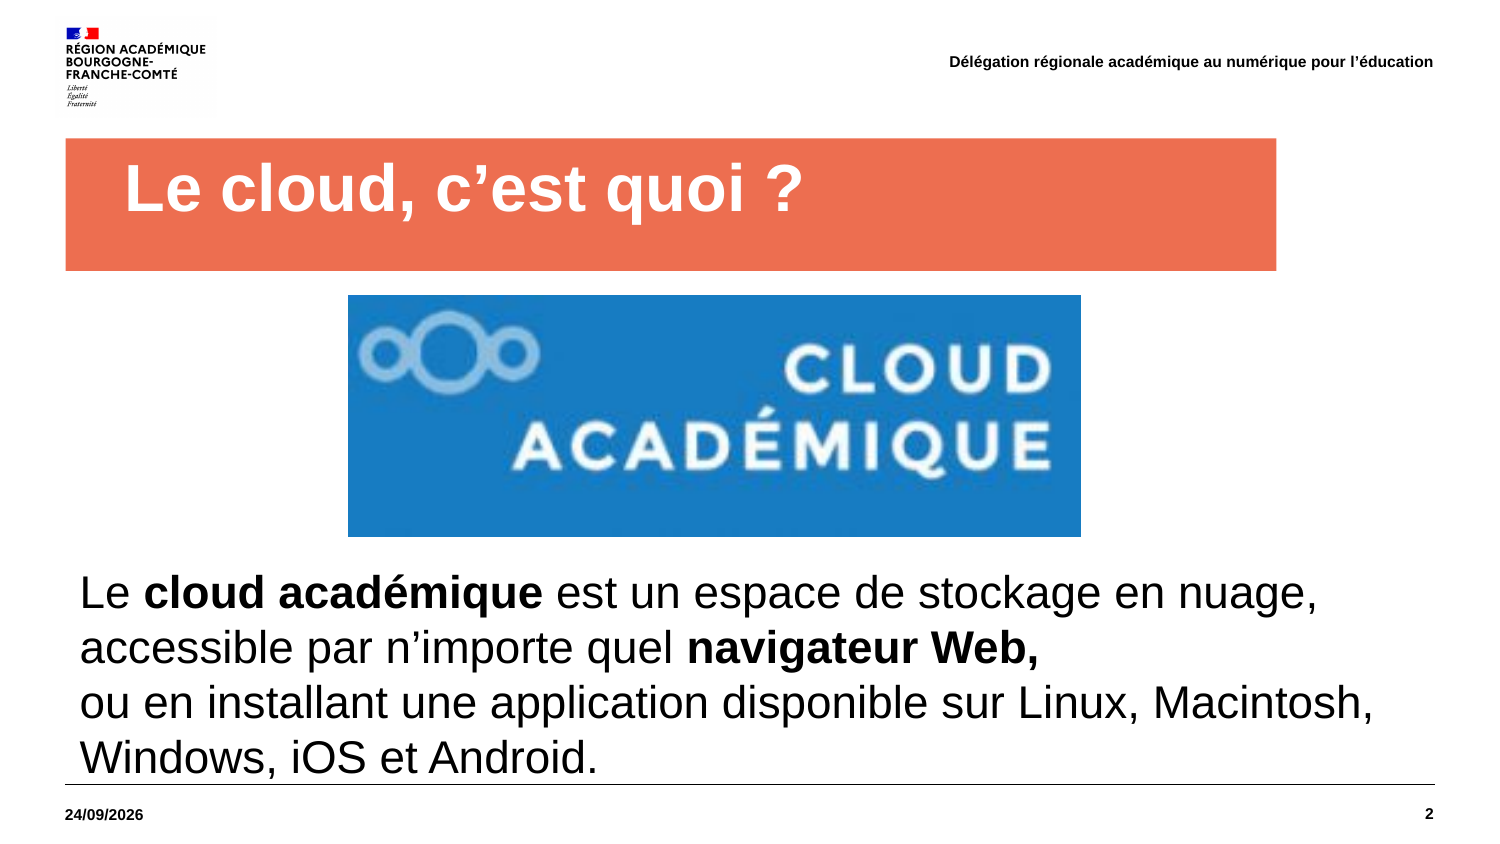

Délégation régionale académique au numérique pour l’éducation
Le cloud, c’est quoi ?
Le cloud académique est un espace de stockage en nuage, accessible par n’importe quel navigateur Web,
ou en installant une application disponible sur Linux, Macintosh, Windows, iOS et Android.